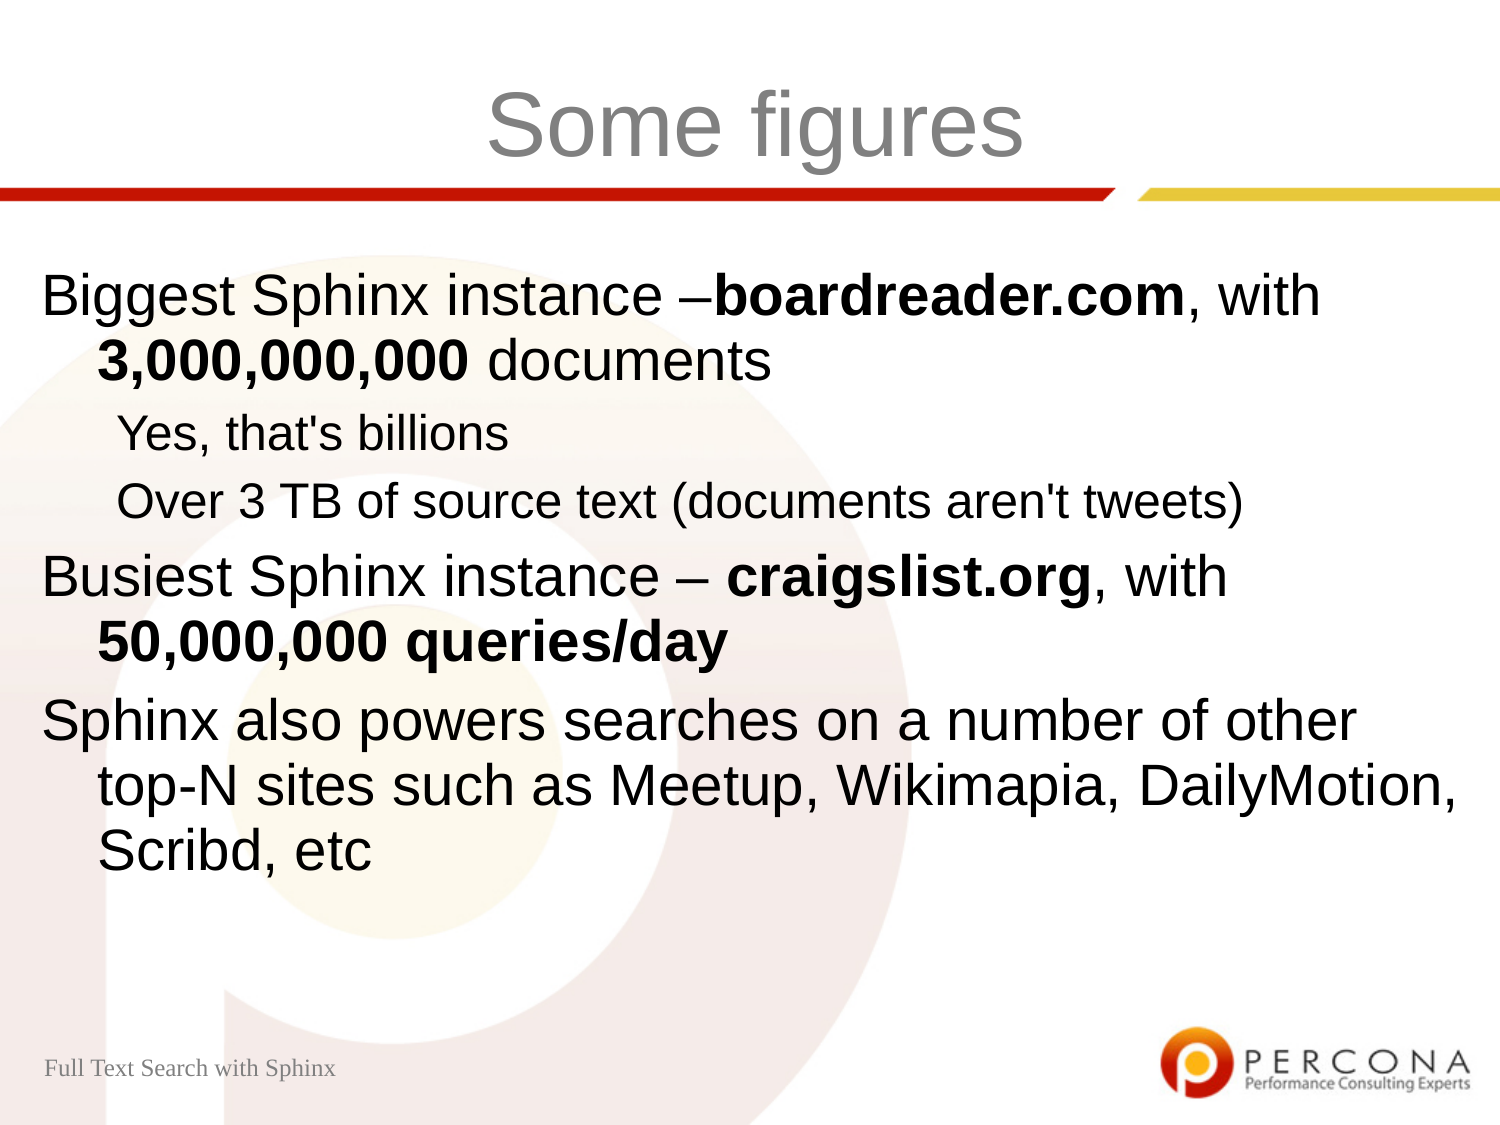

# Some figures
Biggest Sphinx instance –boardreader.com, with 3,000,000,000 documents
Yes, that's billions
Over 3 TB of source text (documents aren't tweets)
Busiest Sphinx instance – craigslist.org, with 50,000,000 queries/day
Sphinx also powers searches on a number of other top-N sites such as Meetup, Wikimapia, DailyMotion, Scribd, etc